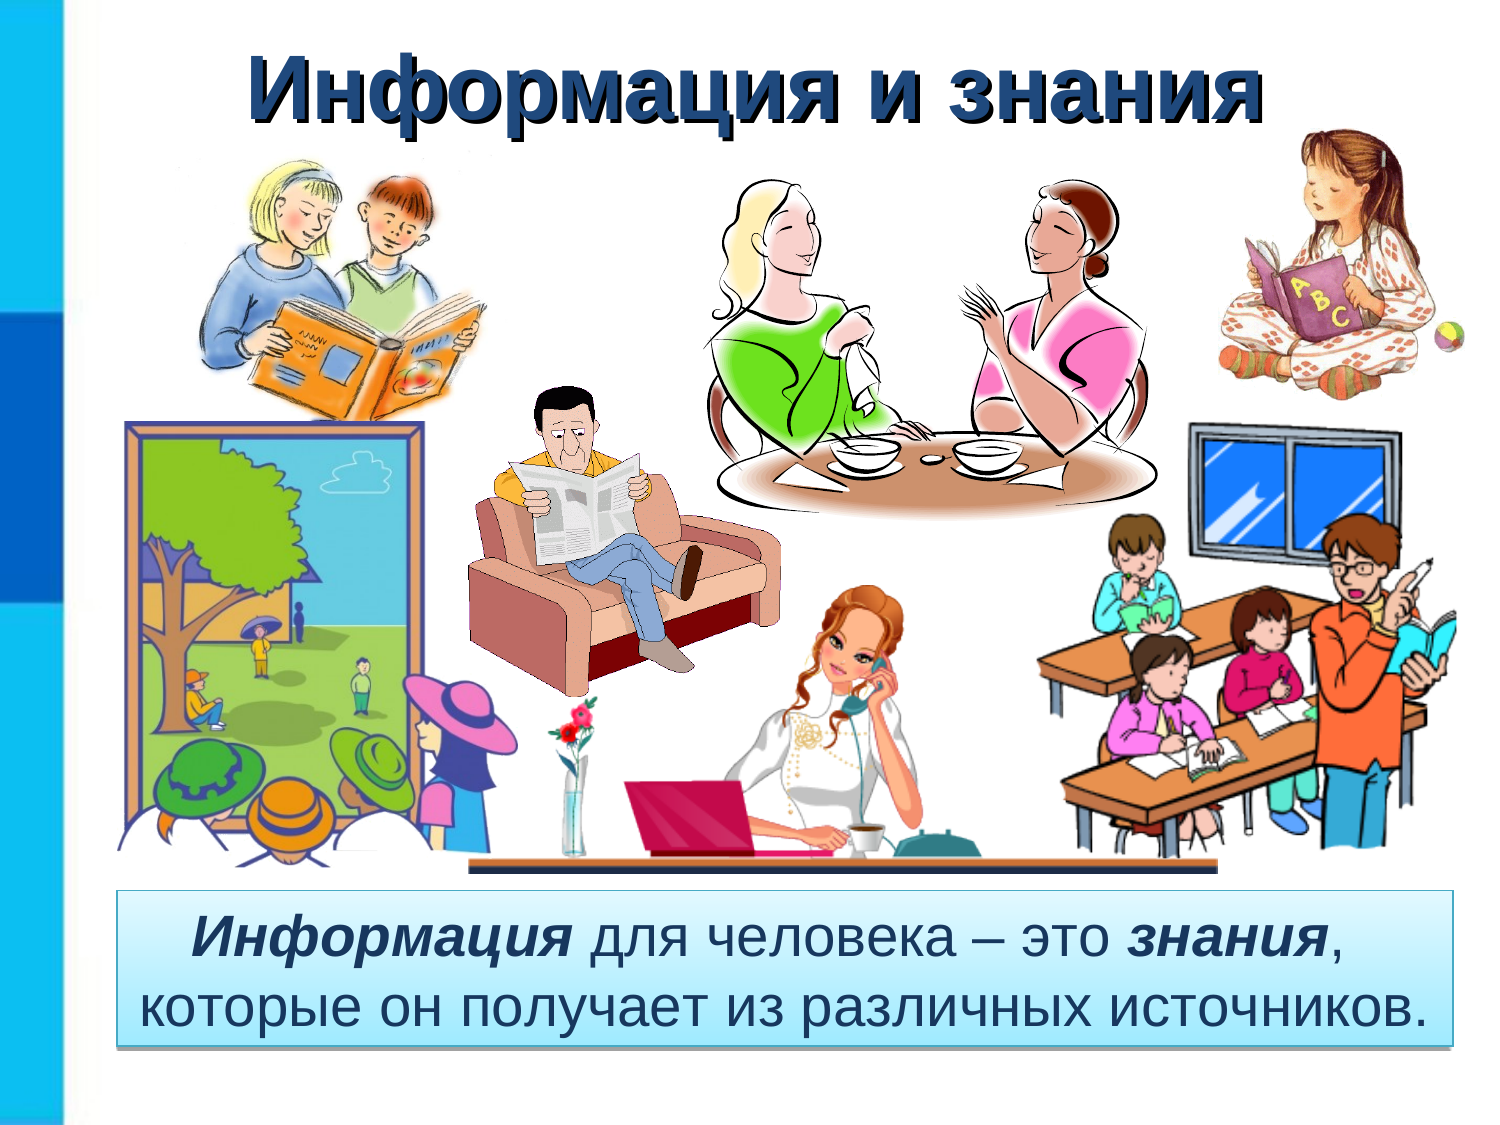

# Информация и знания
Информация для человека – это знания, которые он получает из различных источников.